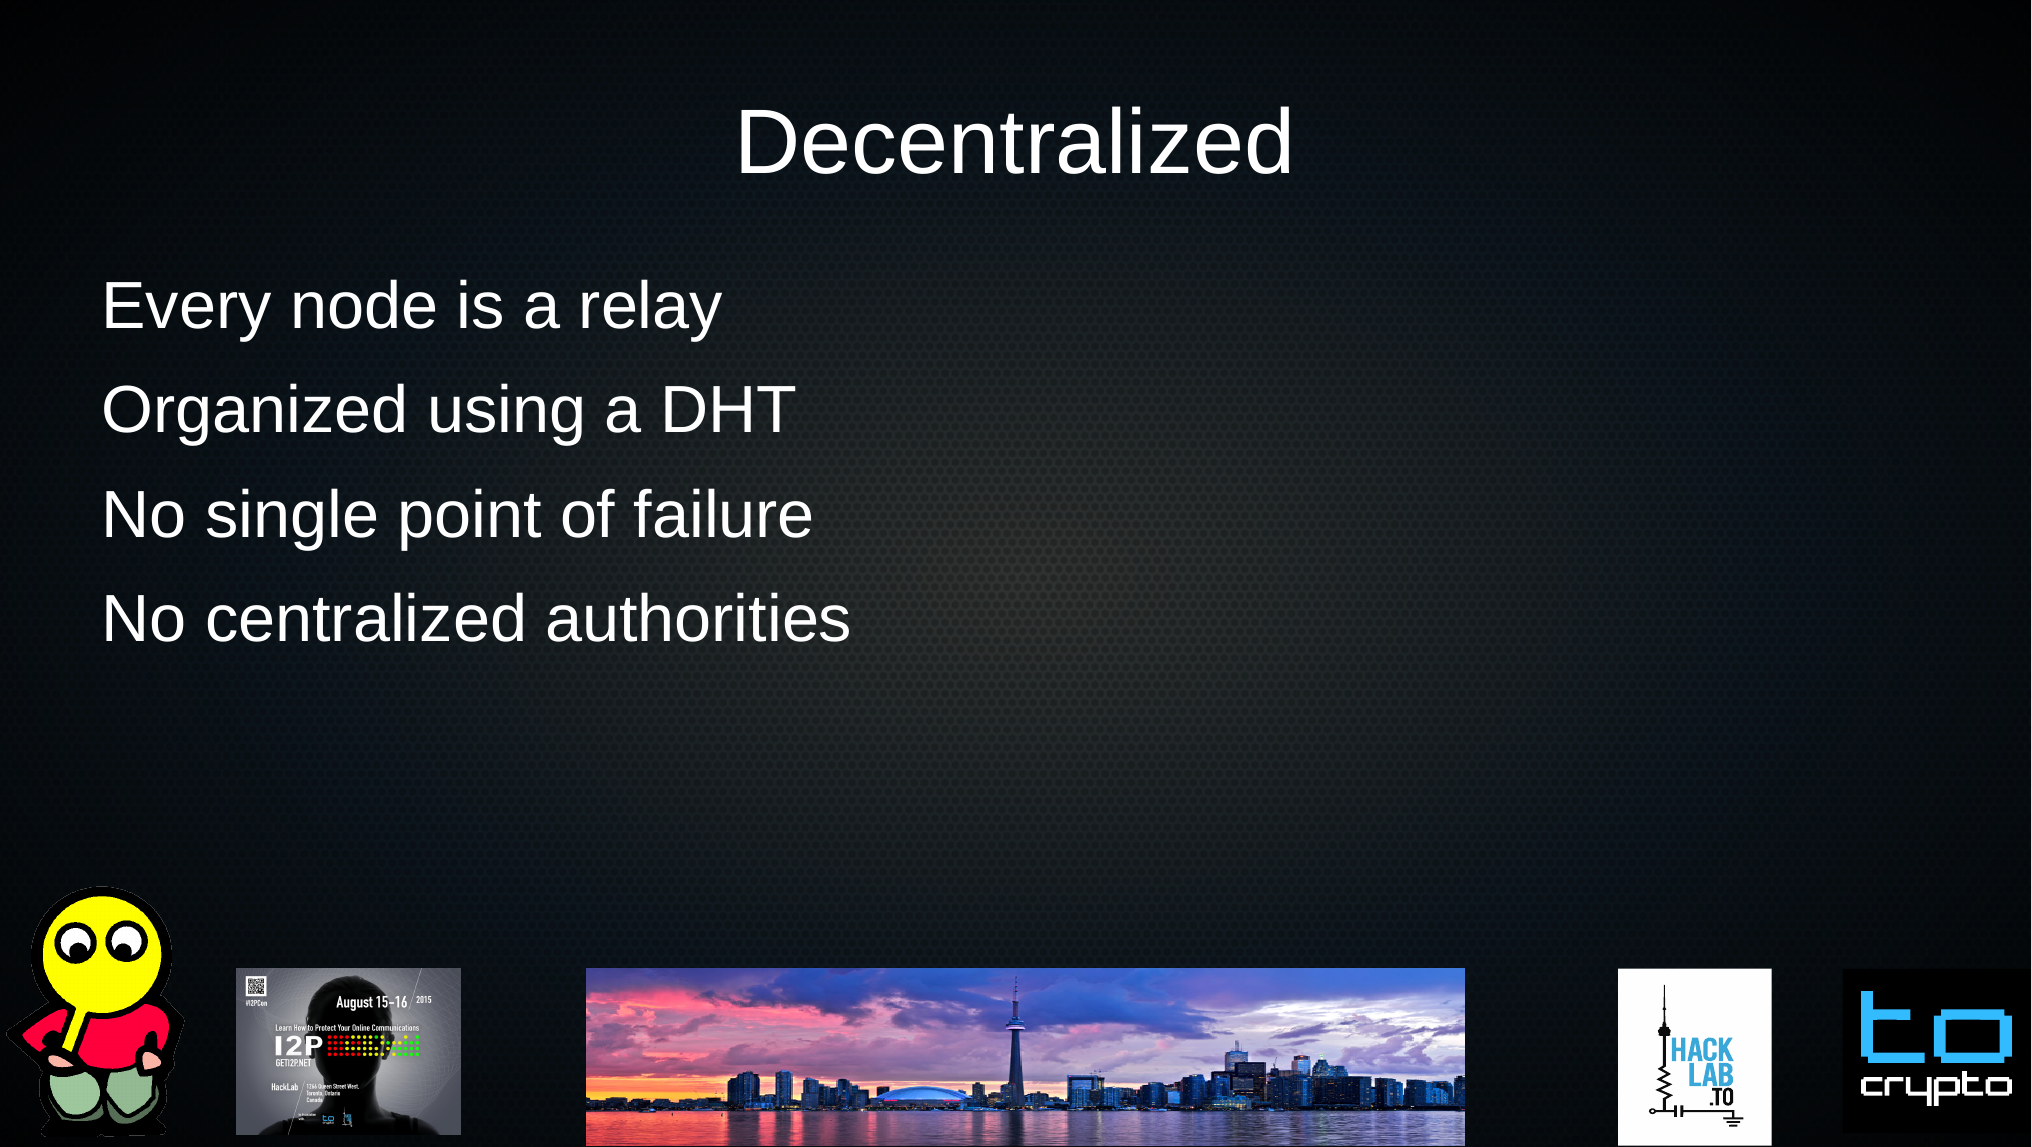

# Decentralized
Every node is a relay
Organized using a DHT
No single point of failure
No centralized authorities
5